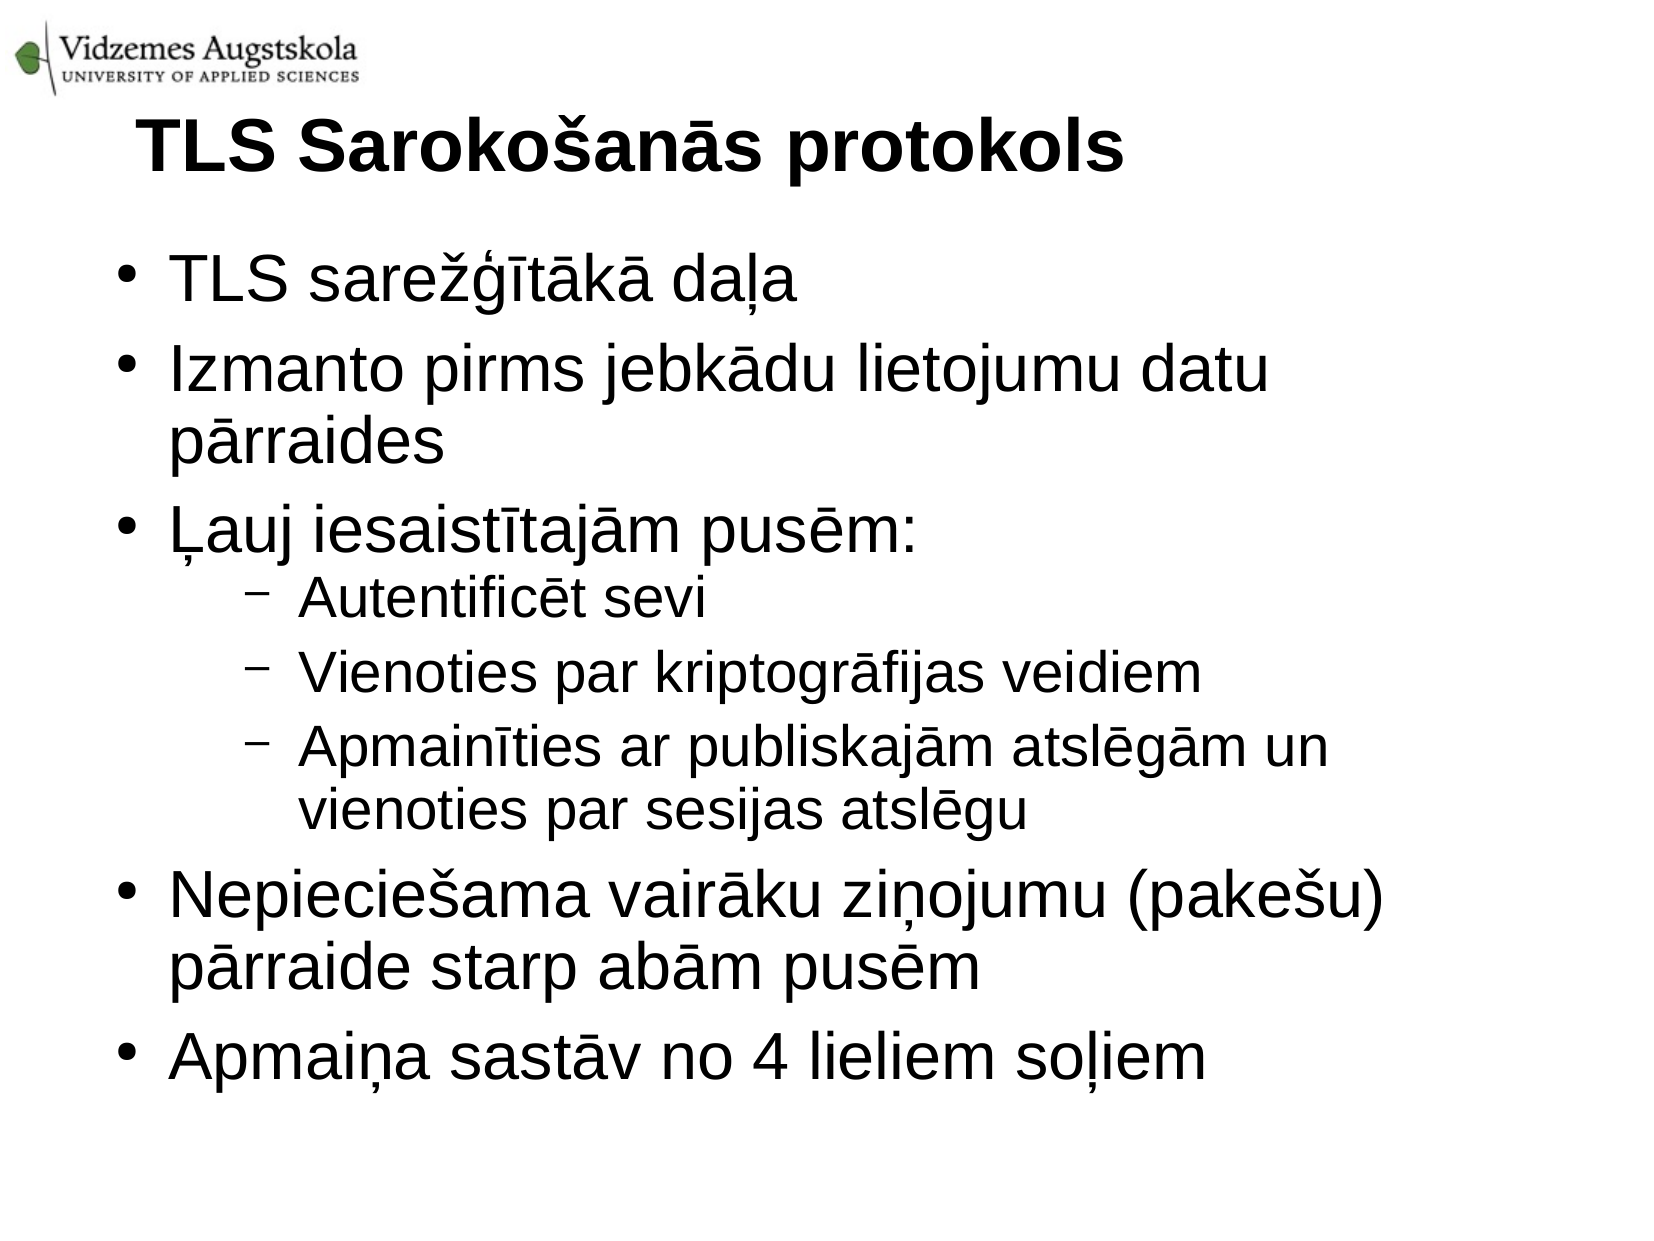

# TLS Sarokošanās protokols
TLS sarežģītākā daļa
Izmanto pirms jebkādu lietojumu datu pārraides
Ļauj iesaistītajām pusēm:
Autentificēt sevi
Vienoties par kriptogrāfijas veidiem
Apmainīties ar publiskajām atslēgām un
vienoties par sesijas atslēgu
Nepieciešama vairāku ziņojumu (pakešu) pārraide starp abām pusēm
Apmaiņa sastāv no 4 lieliem soļiem